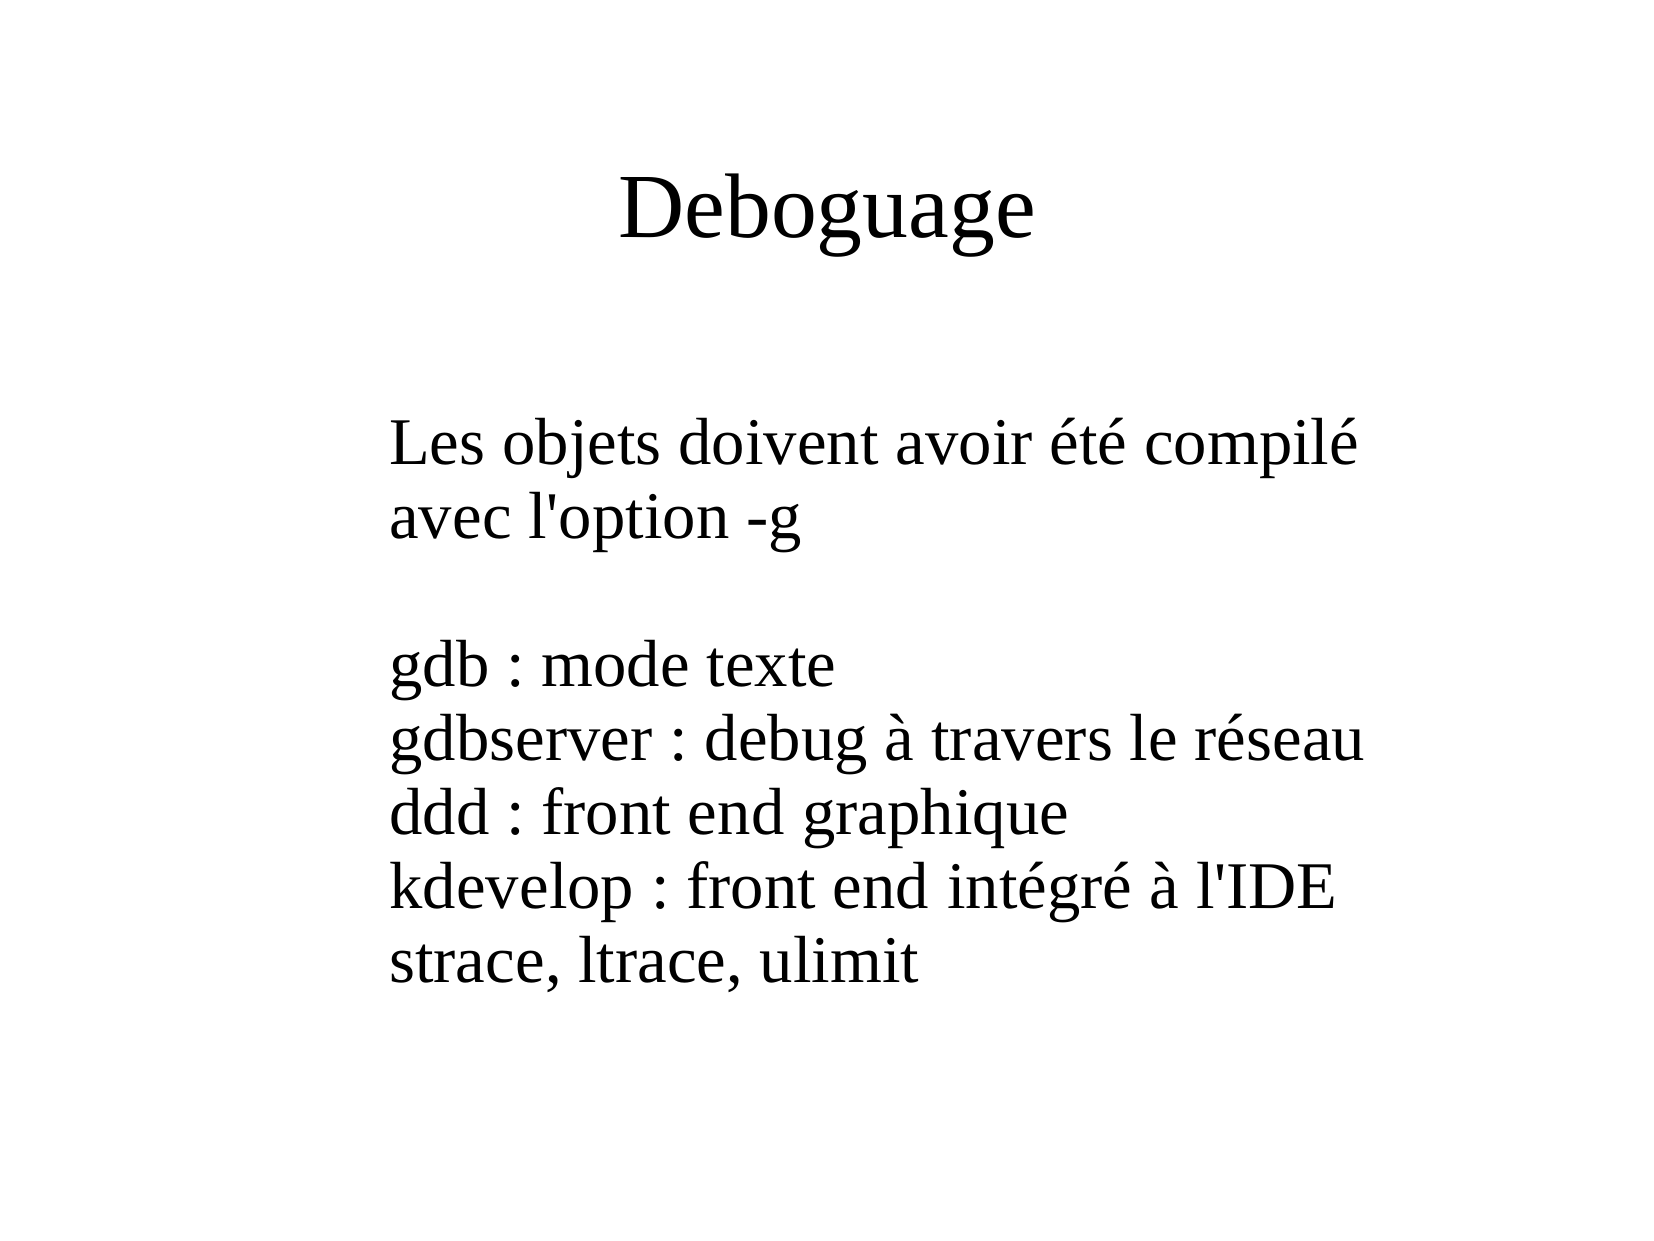

# Deboguage
Les objets doivent avoir été compilé avec l'option -g
gdb : mode texte
gdbserver : debug à travers le réseau
ddd : front end graphique
kdevelop : front end intégré à l'IDE
strace, ltrace, ulimit